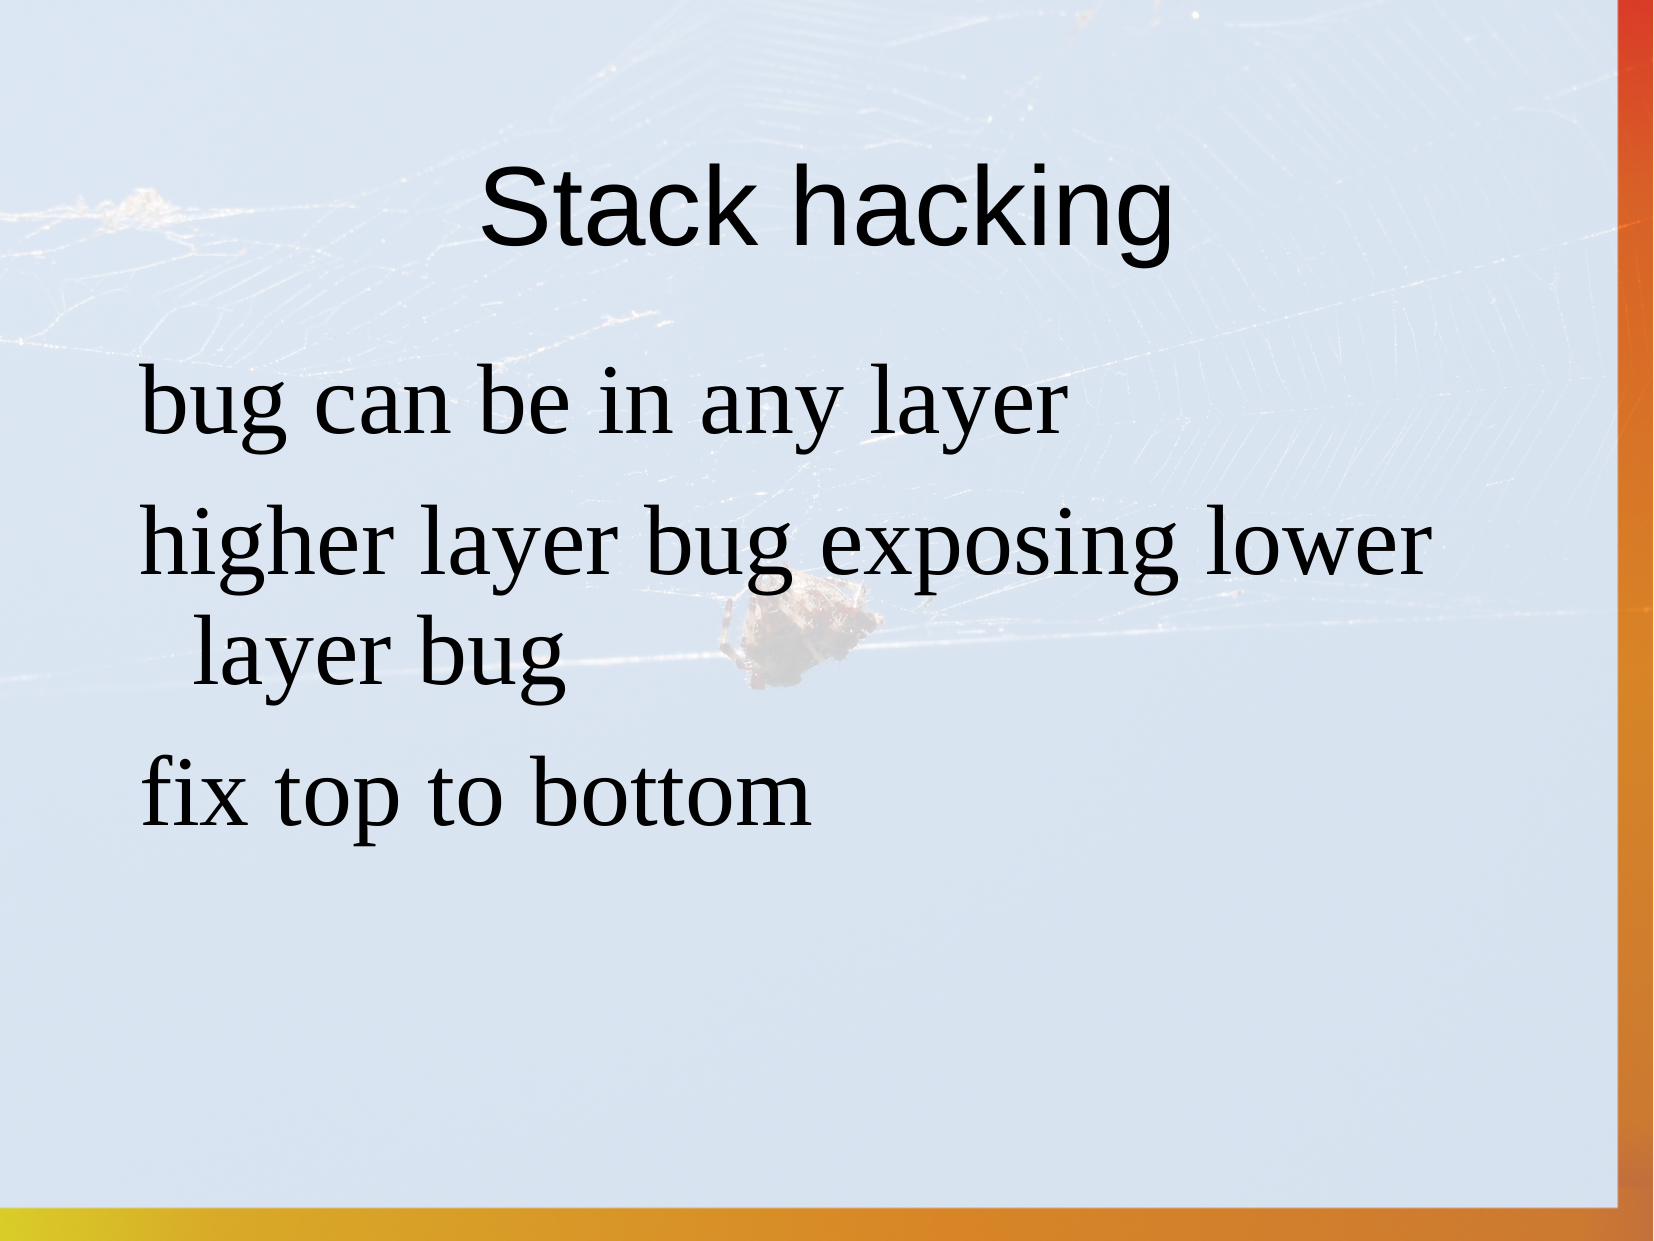

# Stack hacking
bug can be in any layer
higher layer bug exposing lower layer bug
fix top to bottom